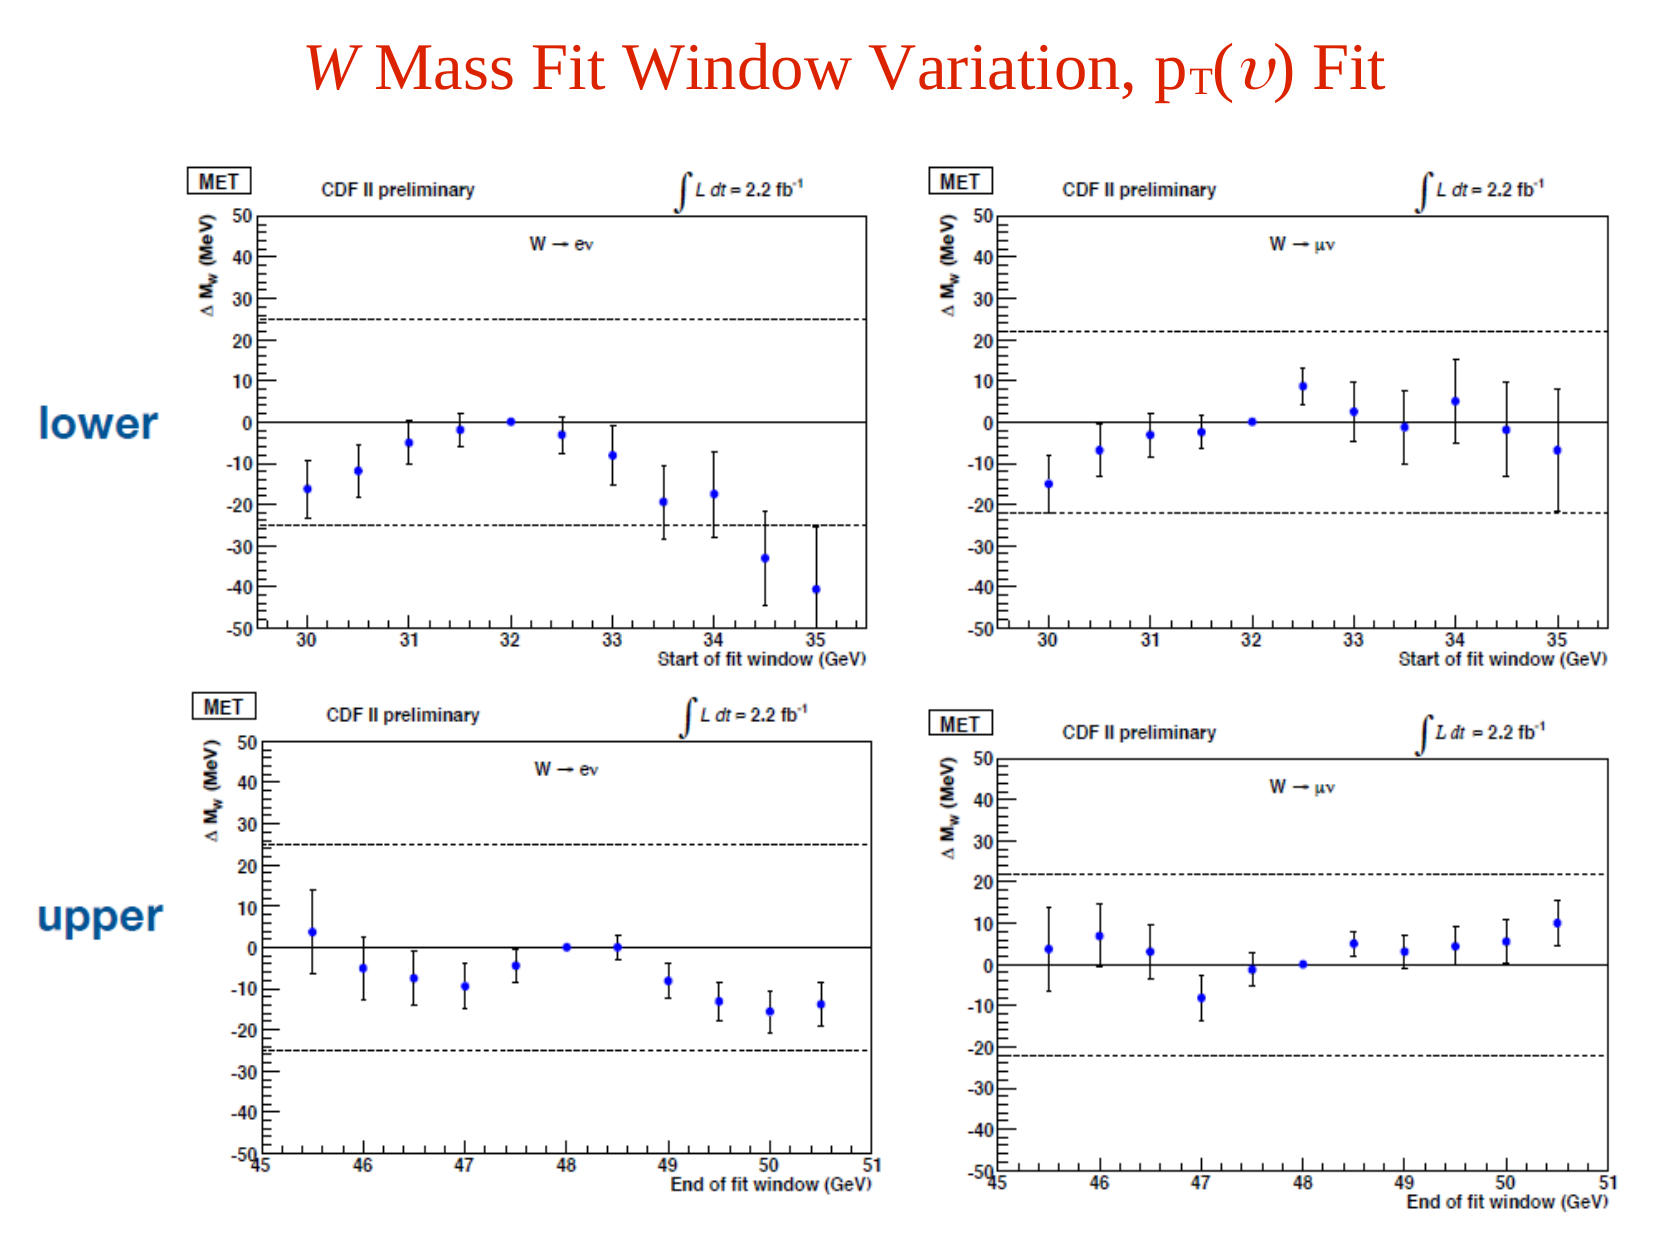

# W Mass Fit Window Variation, pT(υ) Fit